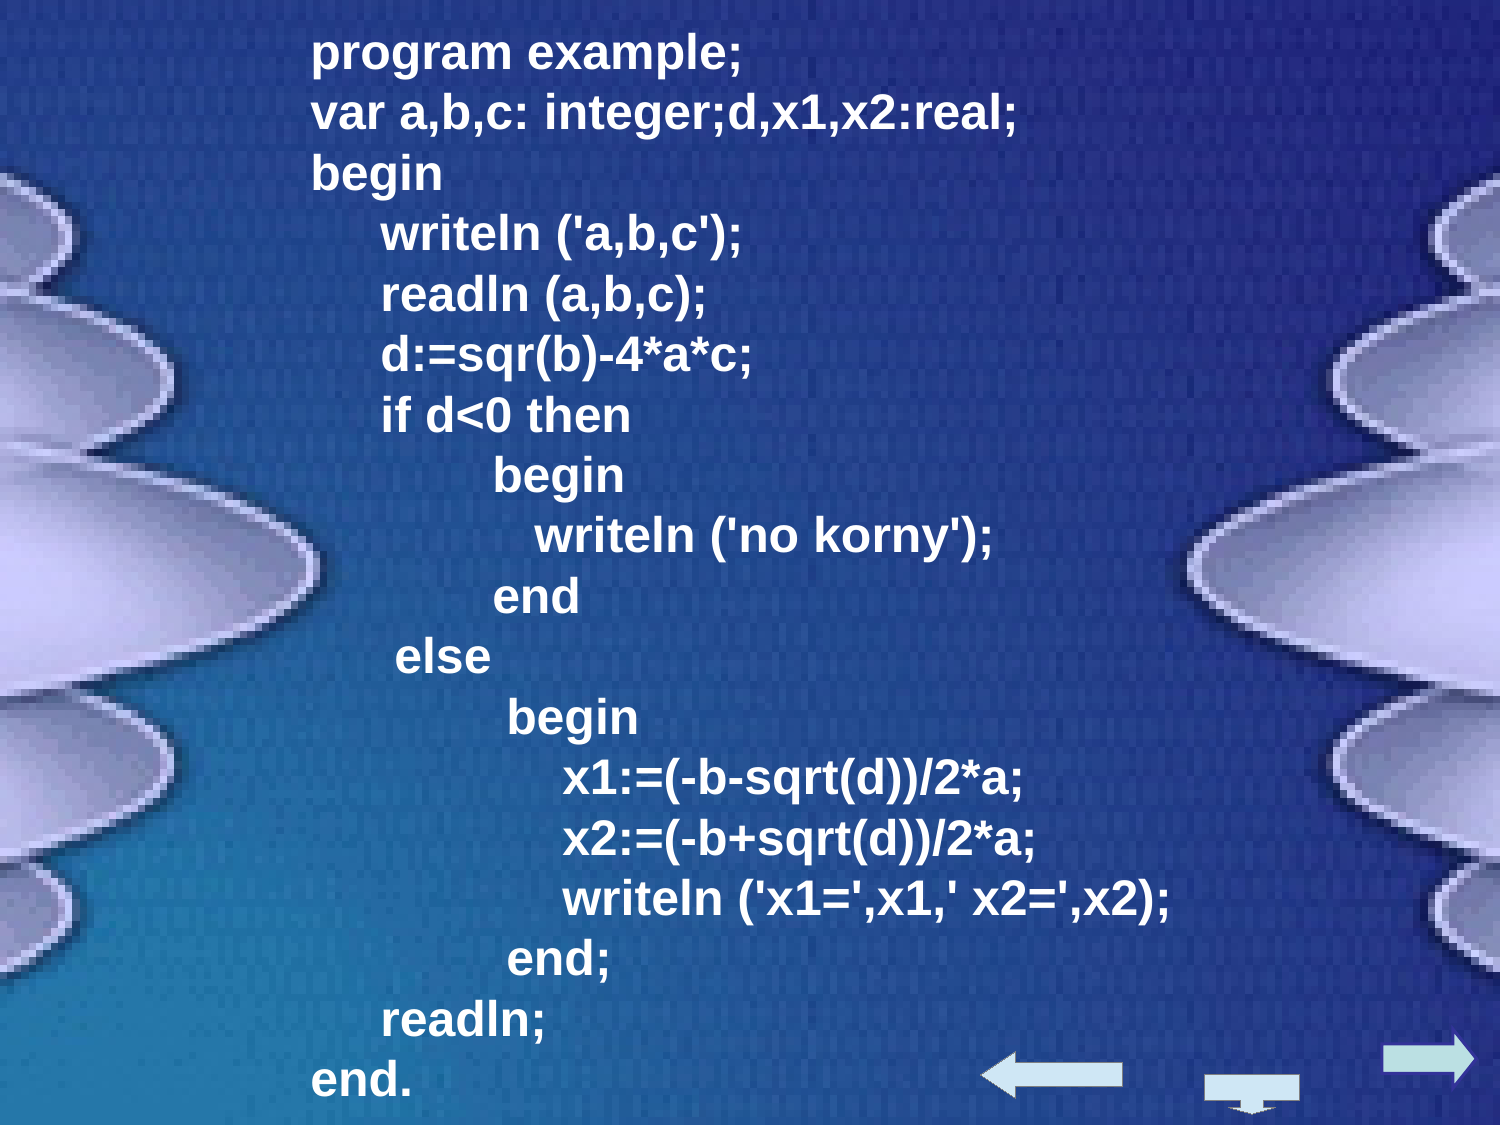

# program example;
var a,b,c: integer;d,x1,x2:real;
begin
 writeln ('a,b,c');
 readln (a,b,c);
 d:=sqr(b)-4*a*c;
 if d<0 then
 begin
 writeln ('no korny');
 end
 else
 begin
 x1:=(-b-sqrt(d))/2*a;
 x2:=(-b+sqrt(d))/2*a;
 writeln ('x1=',x1,' x2=',x2);
 end;
 readln;
end.